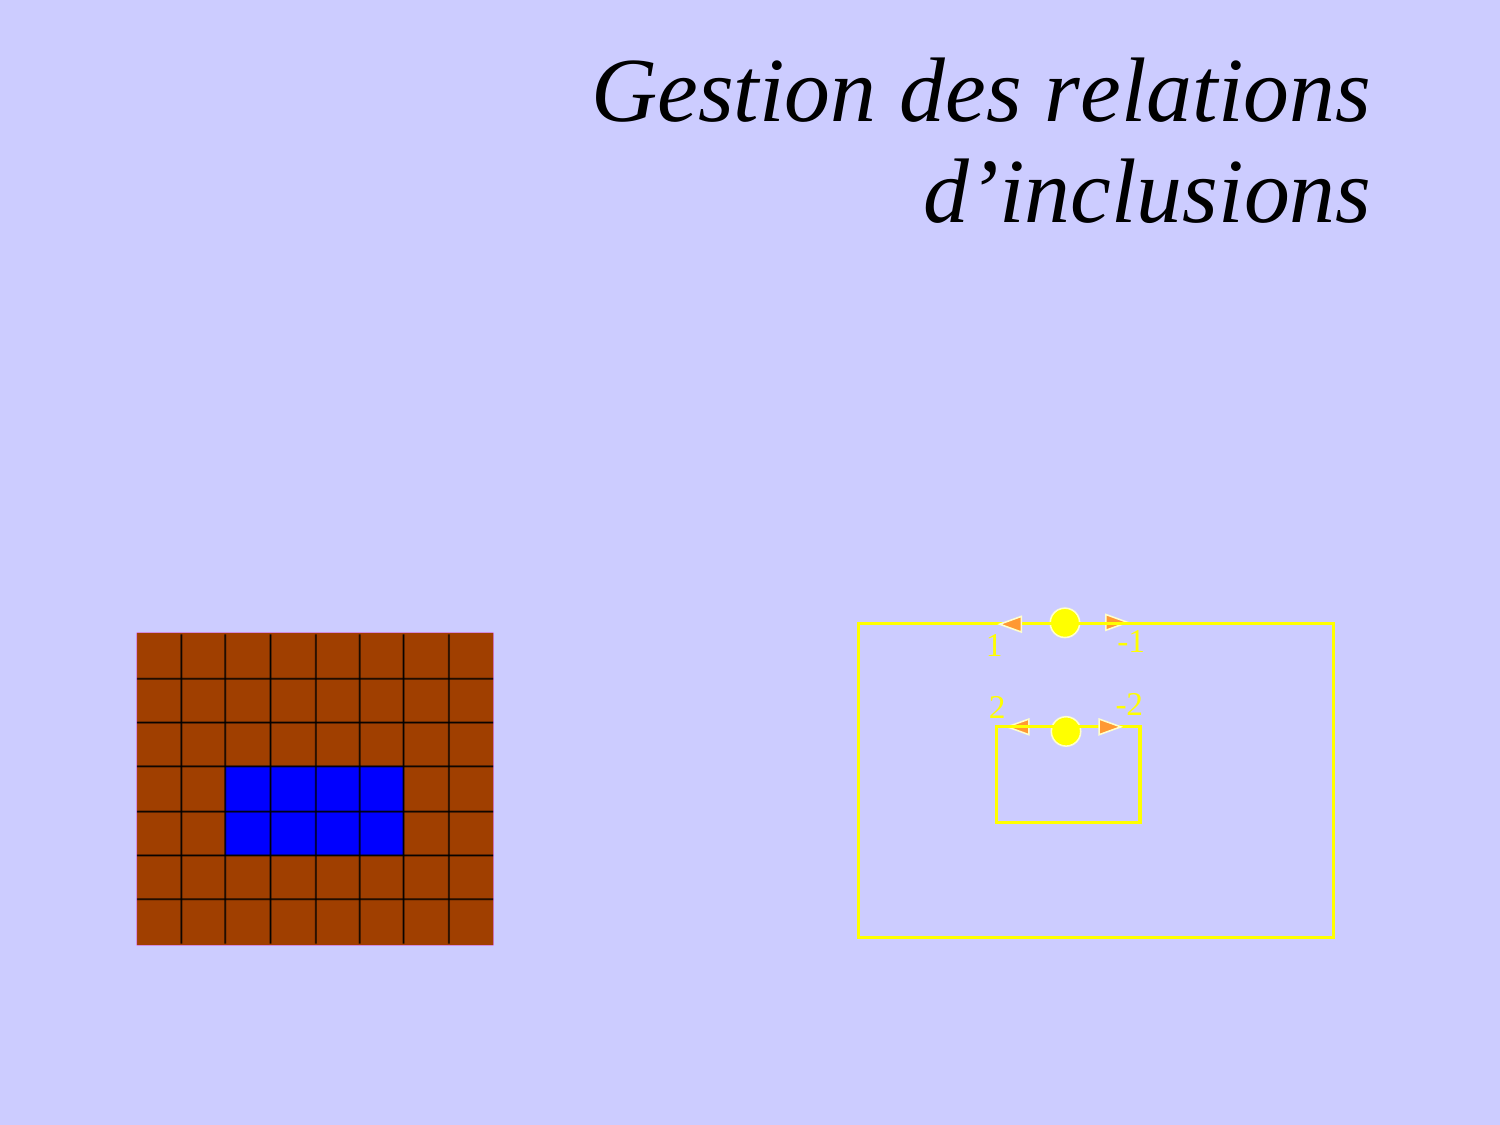

# Gestion des relations d’inclusions
-1
1
-2
2